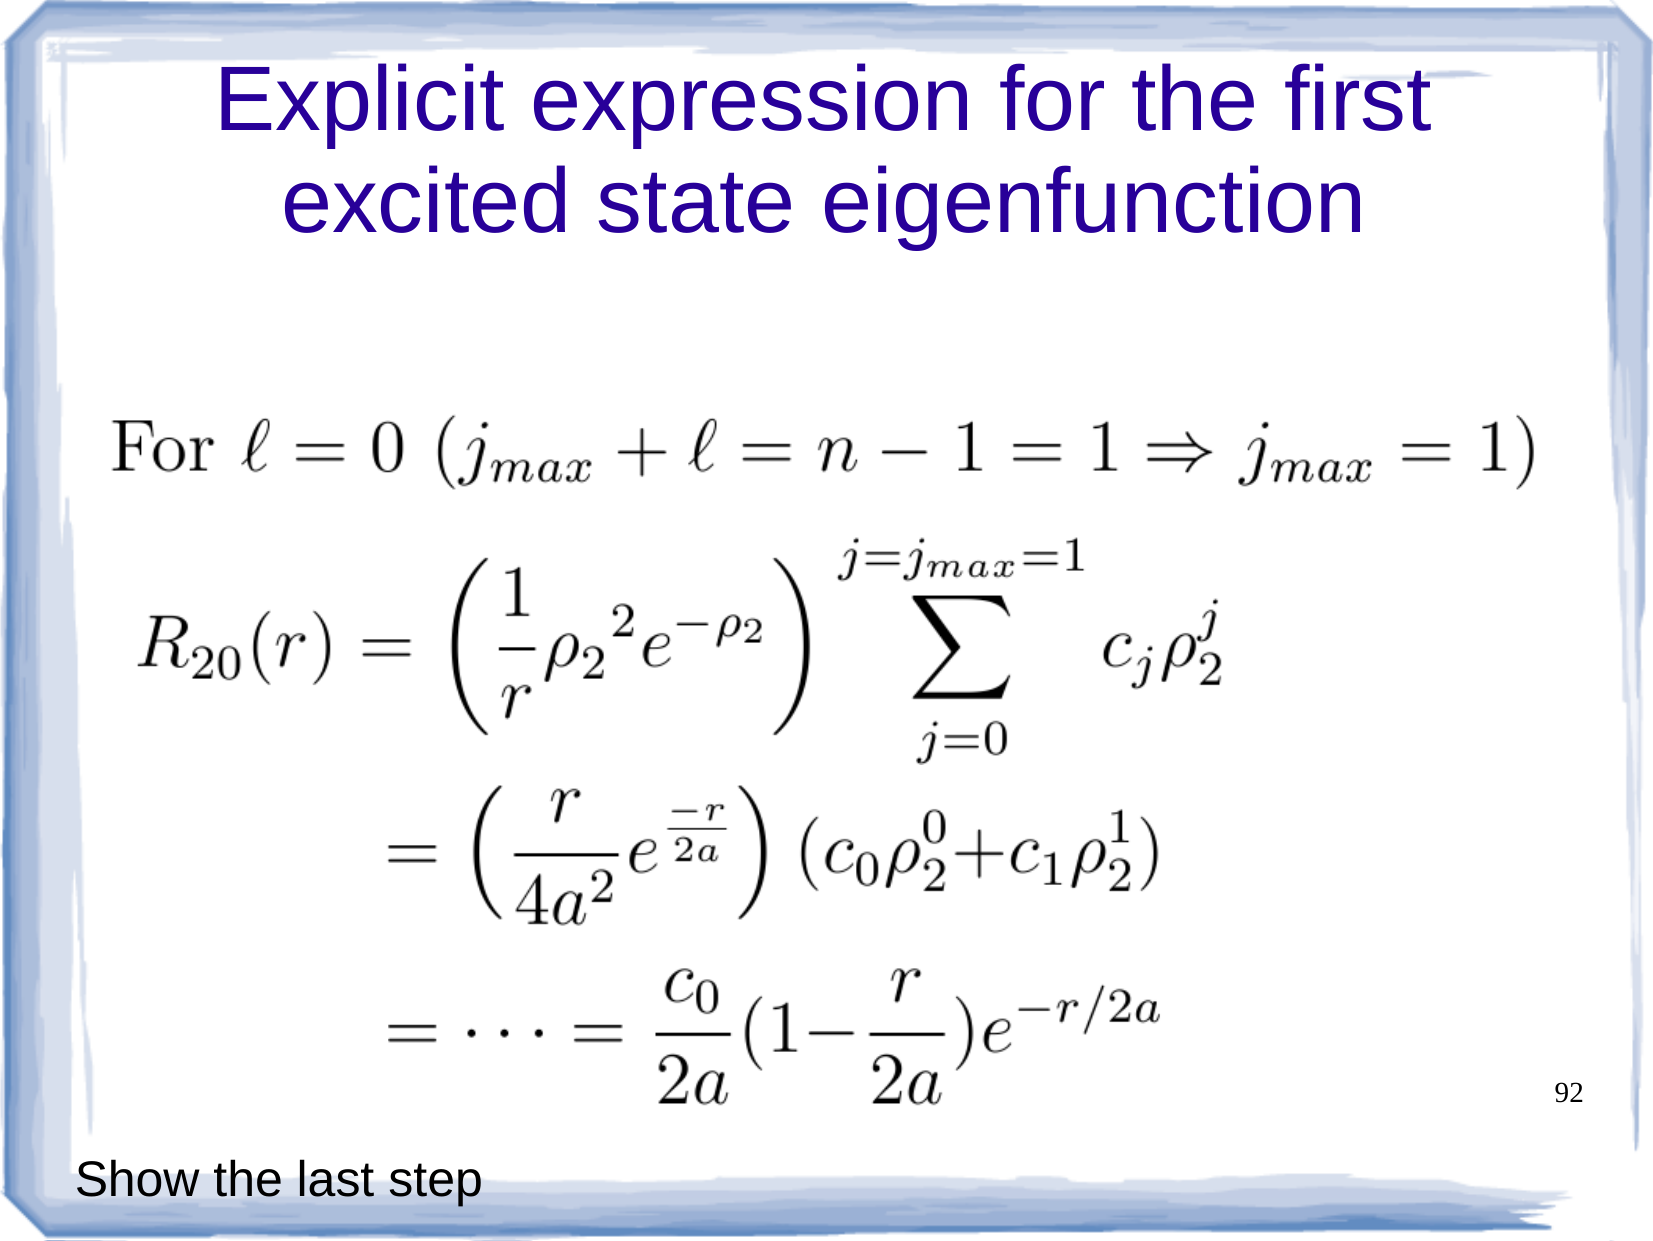

# Explicit expression for the first excited state eigenfunction
92
Show the last step